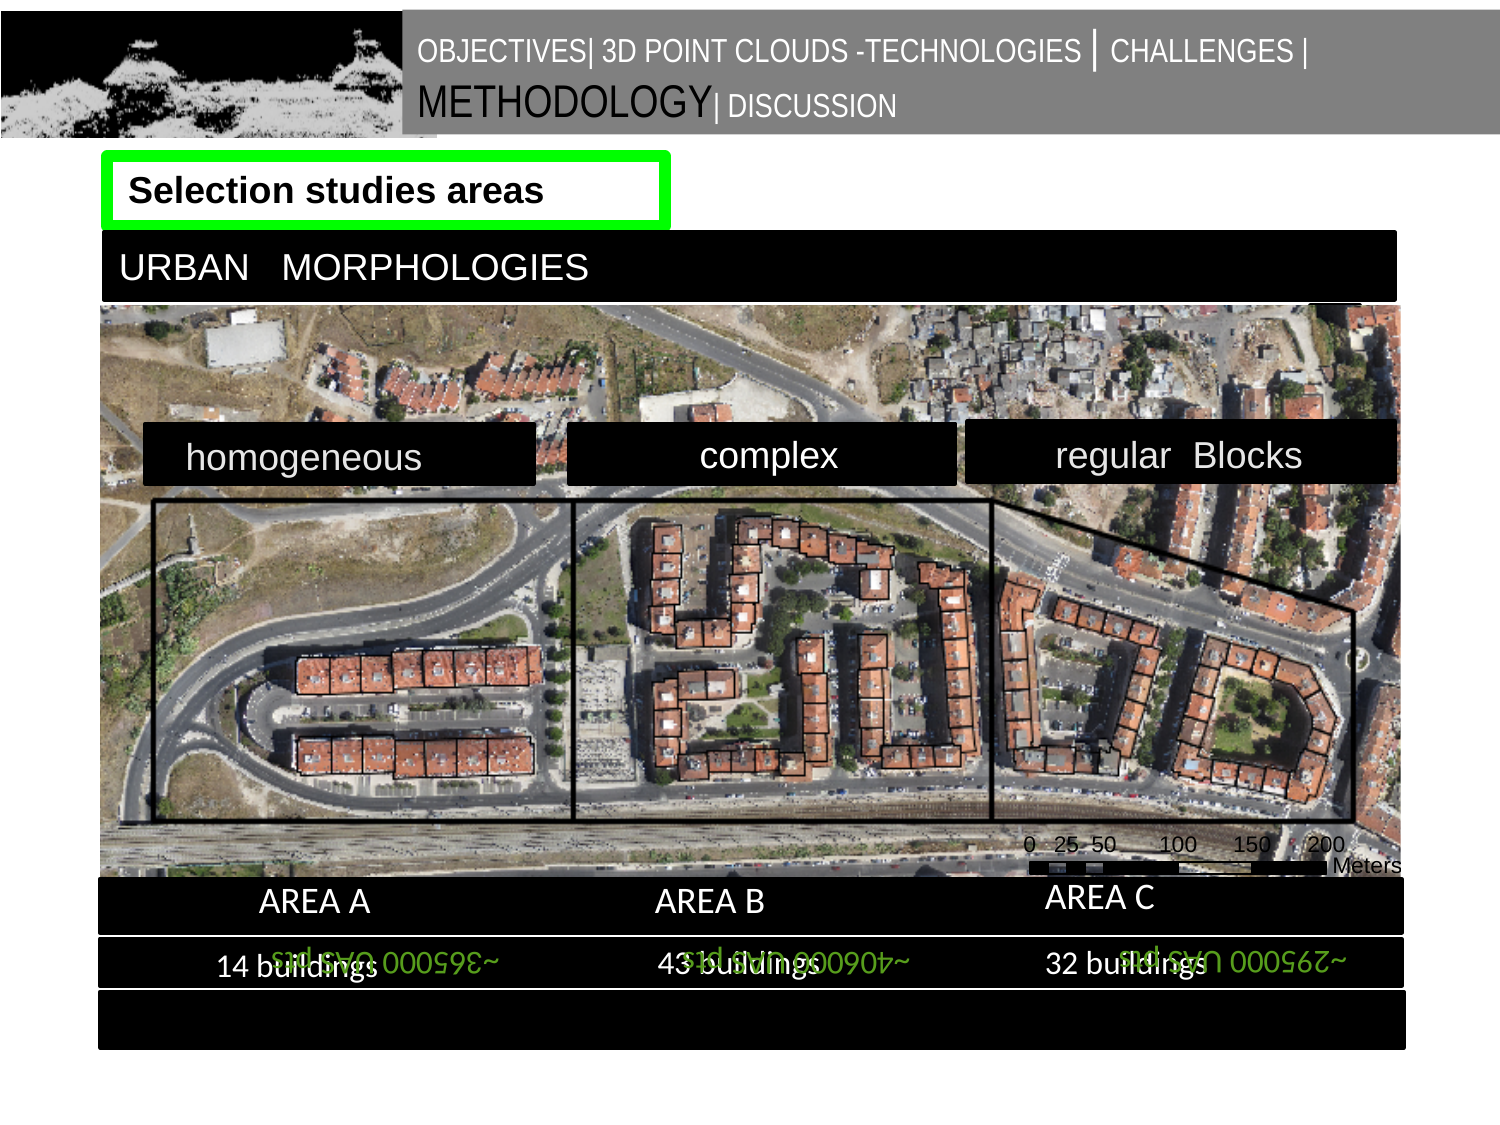

OBJECTIVES| 3D POINT CLOUDS -TECHNOLOGIES | CHALLENGES | METHODOLOGY| DISCUSSION
Selection studies areas
URBAN MORPHOLOGIES
 regular Blocks
 homogeneous
 complex
AREA C
AREA A
AREA B
 14 buildings
43 buildings
32 buildings
 ~295000 UAS pts
 ~365000 UAS pts
 ~406000 UAS pts